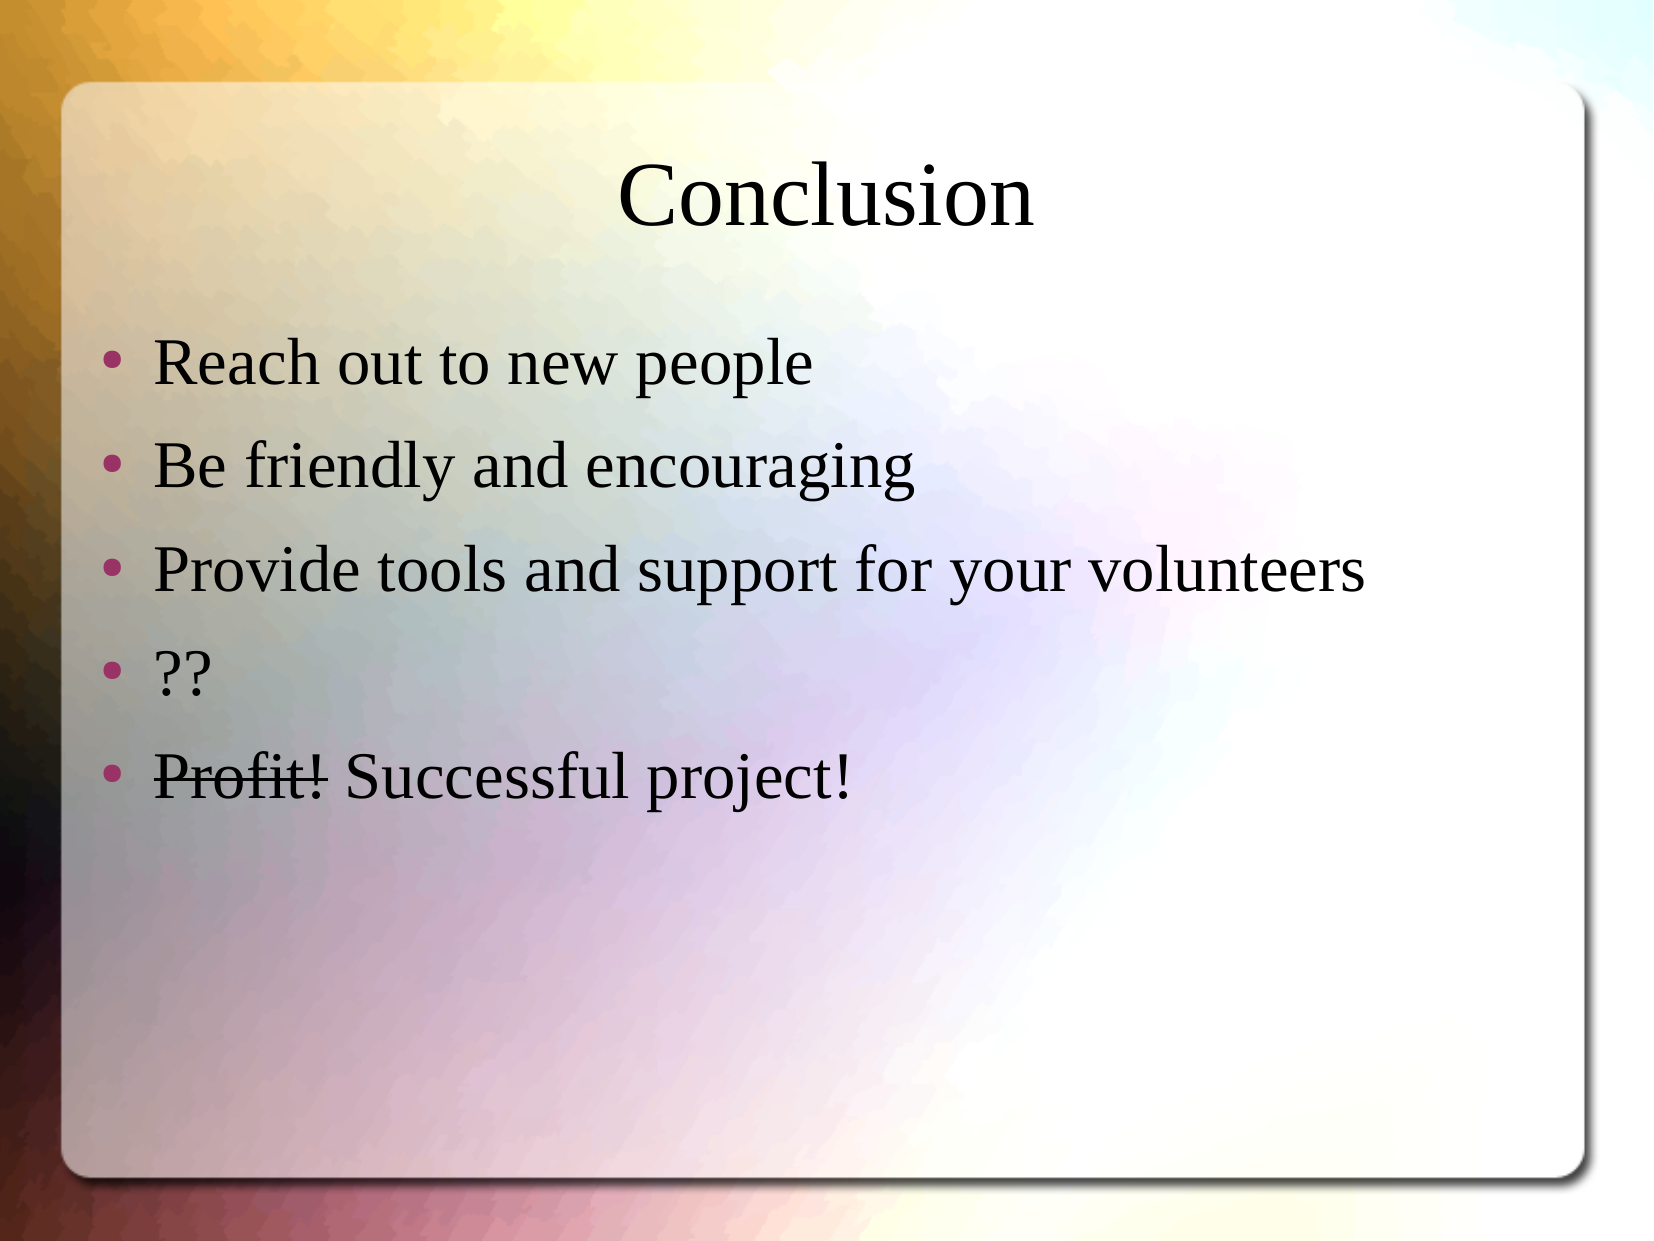

# Conclusion
Reach out to new people
Be friendly and encouraging
Provide tools and support for your volunteers
??
Profit! Successful project!